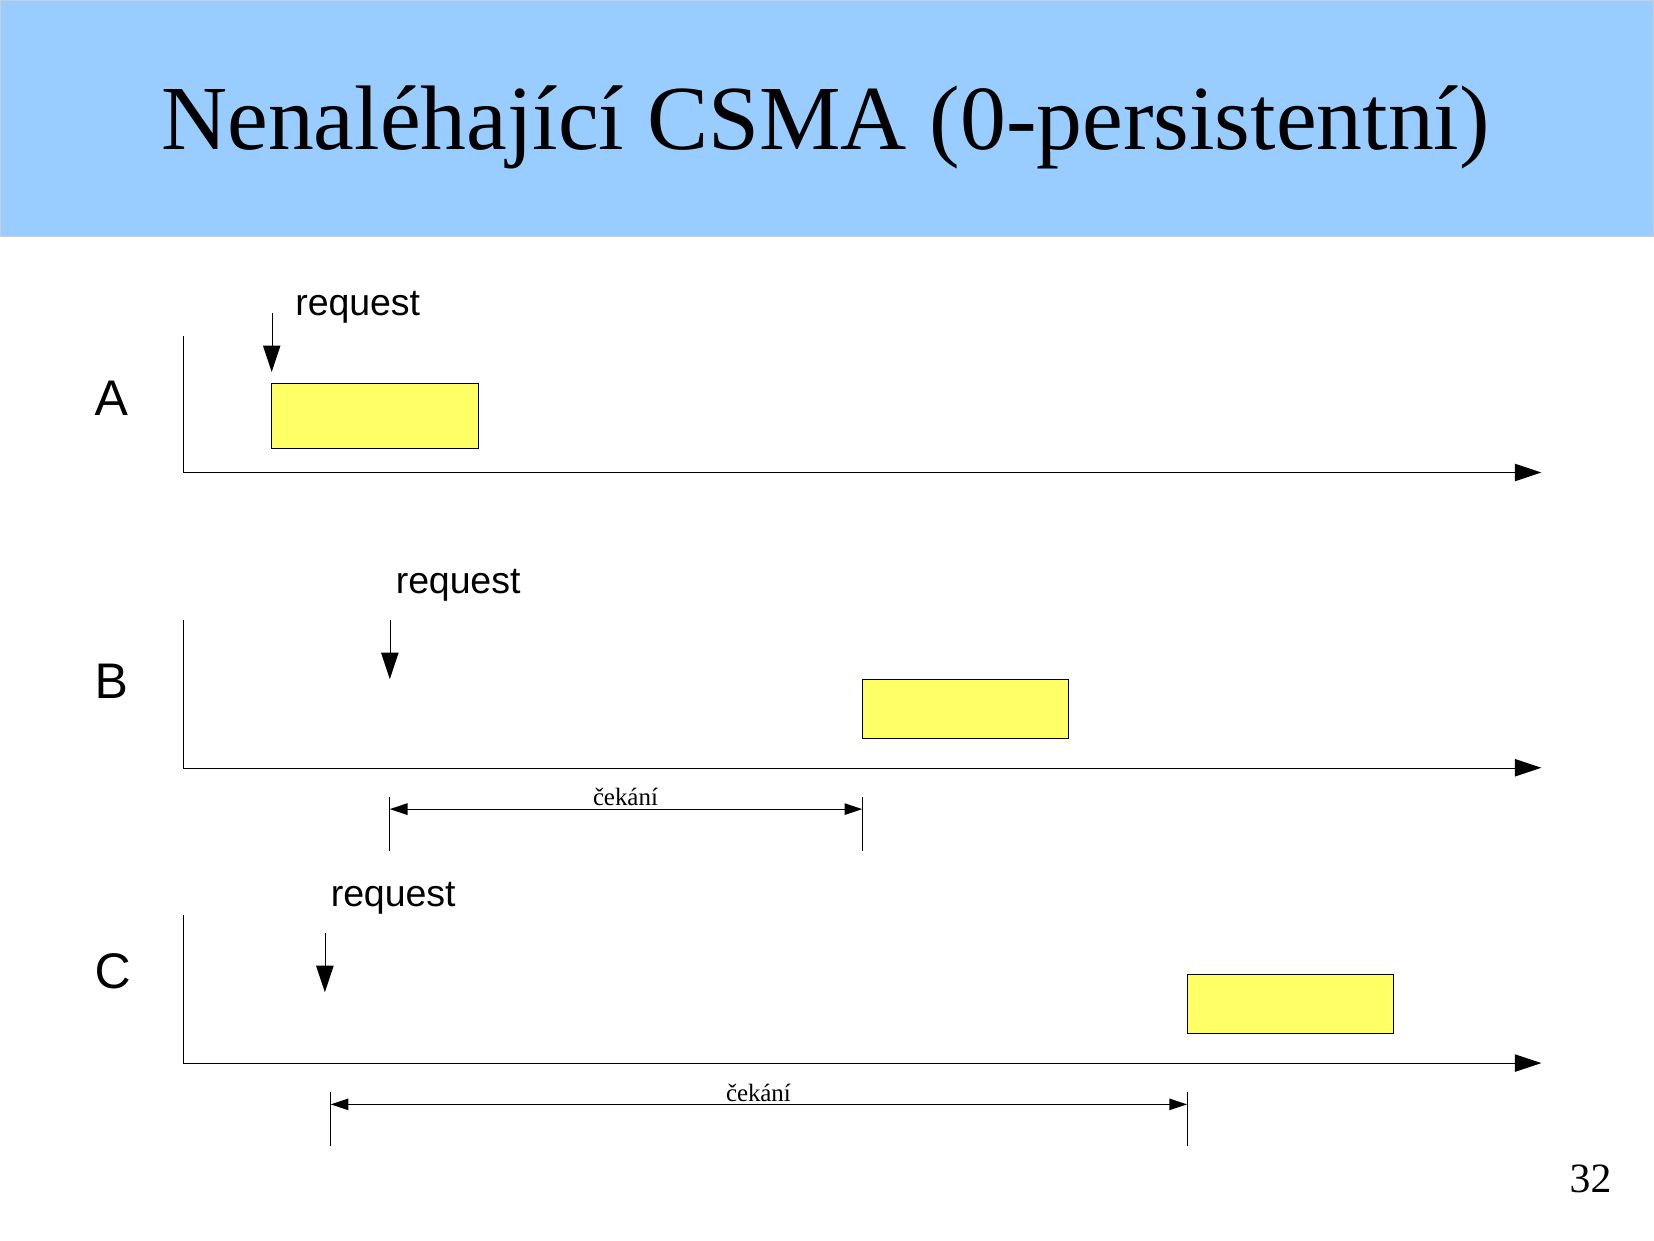

# Nenaléhající CSMA (0-persistentní)
request
A
request
B
request
C